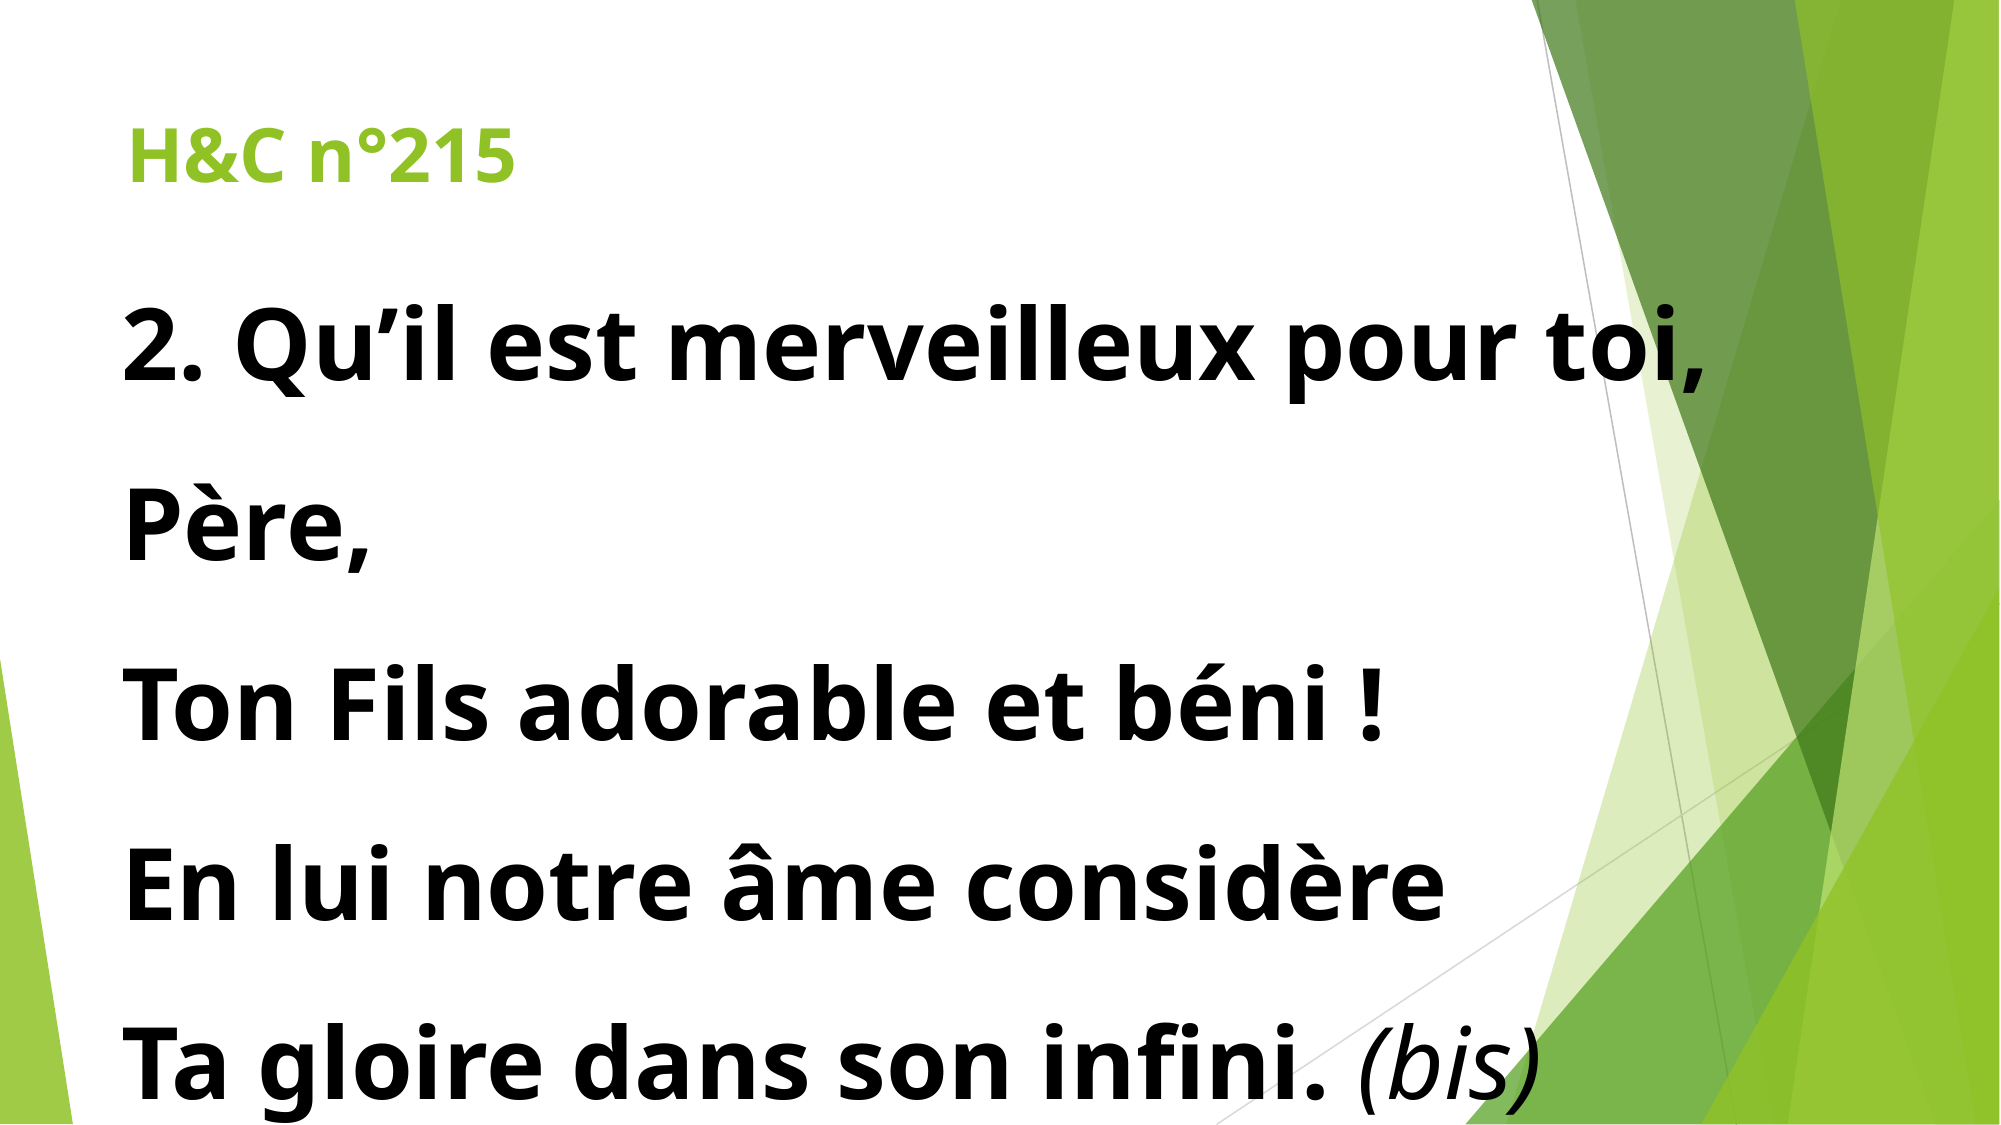

H&C n°215
2. Qu’il est merveilleux pour toi, Père,
Ton Fils adorable et béni !
En lui notre âme considère
Ta gloire dans son infini. (bis)